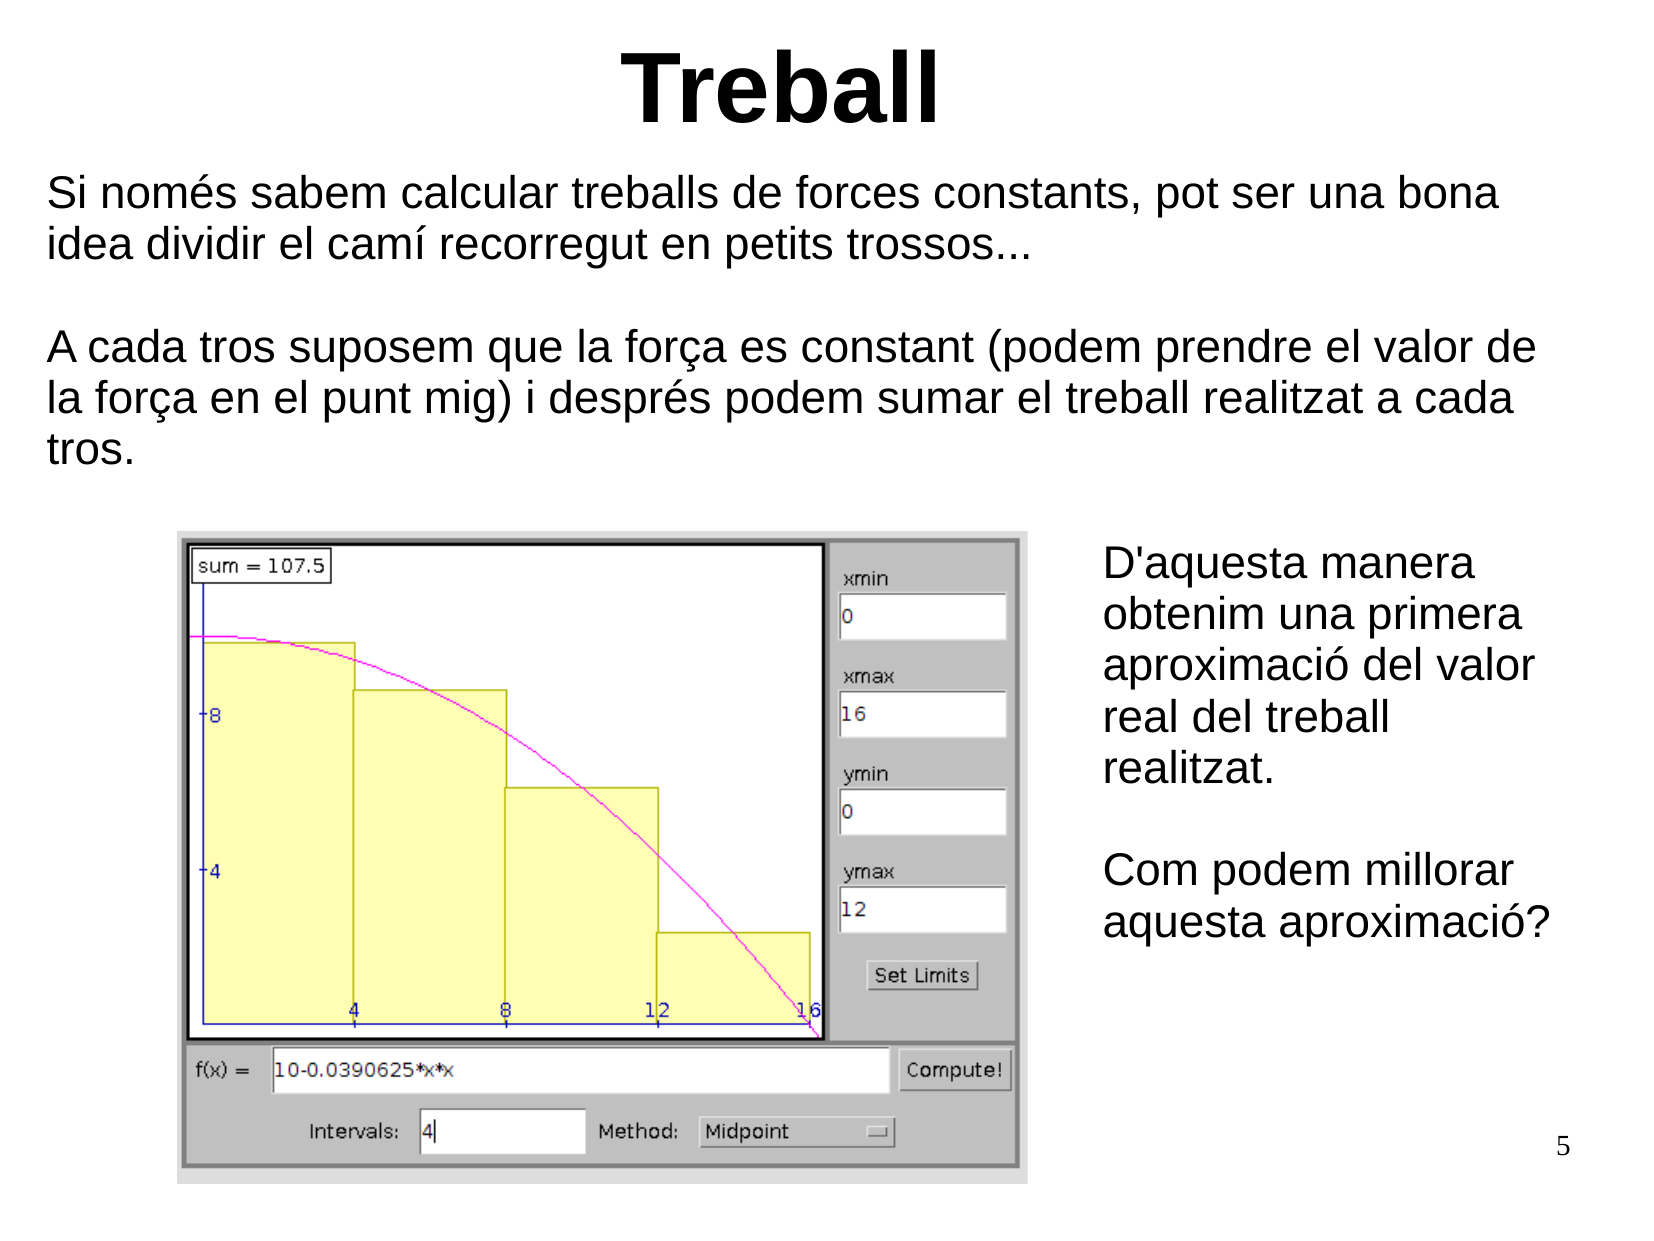

Treball
Si només sabem calcular treballs de forces constants, pot ser una bona idea dividir el camí recorregut en petits trossos...
A cada tros suposem que la força es constant (podem prendre el valor de la força en el punt mig) i després podem sumar el treball realitzat a cada tros.
D'aquesta manera obtenim una primera aproximació del valor real del treball realitzat.
Com podem millorar aquesta aproximació?
5